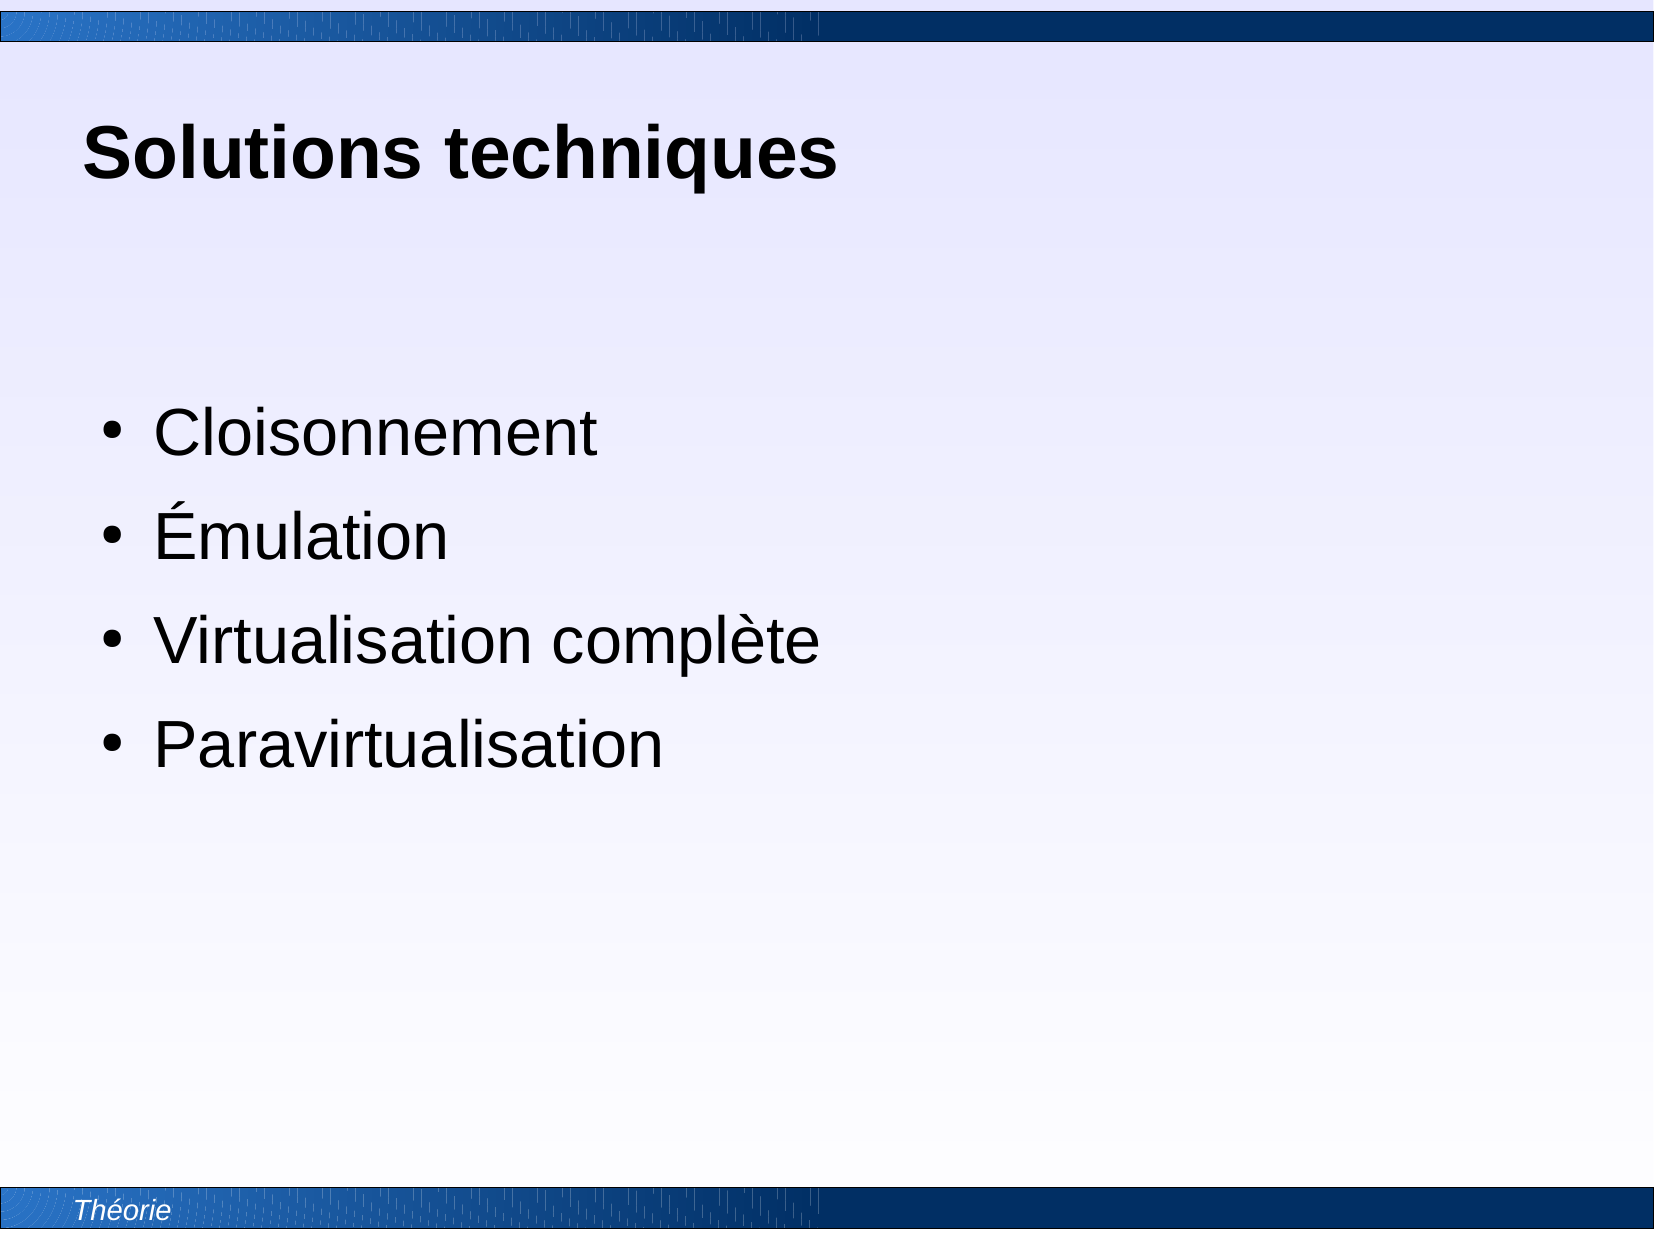

# Solutions techniques
Cloisonnement
Émulation
Virtualisation complète
Paravirtualisation
Théorie